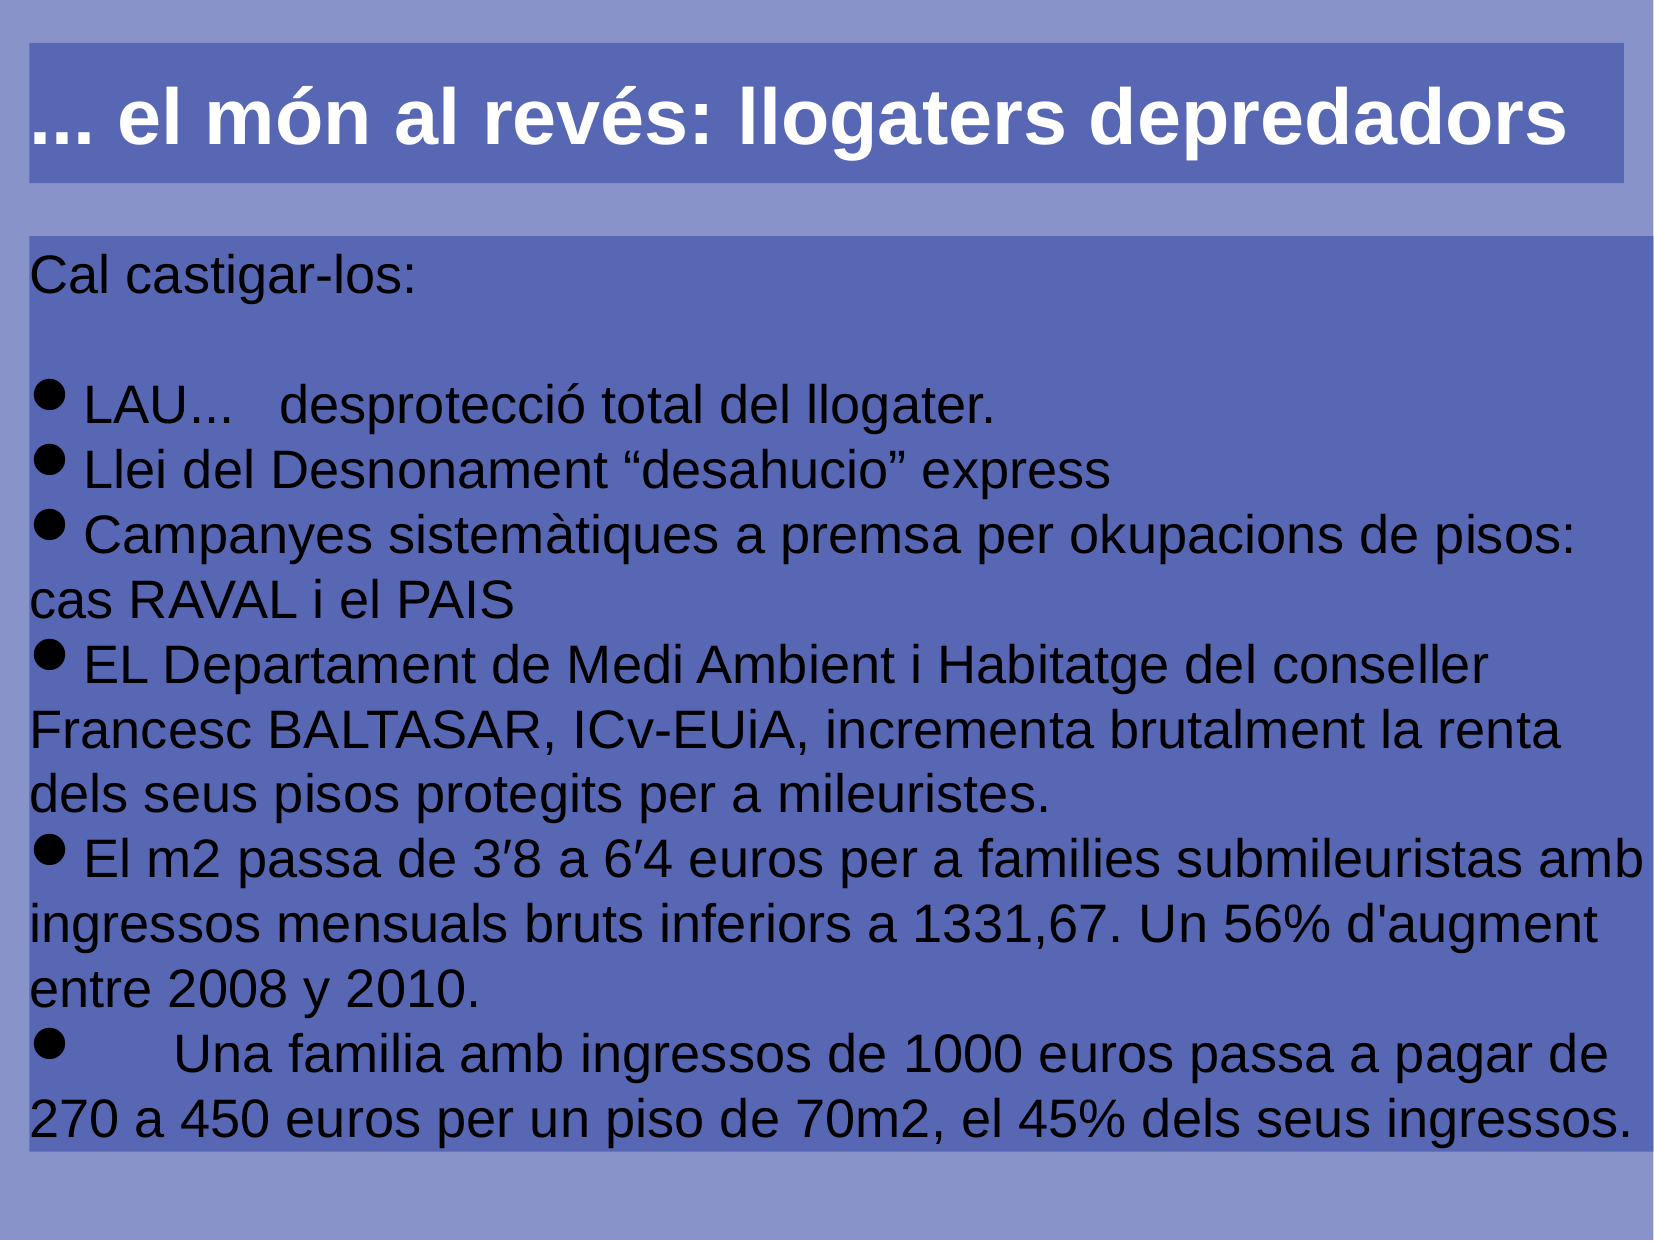

# ... el món al revés: llogaters depredadors
Cal castigar-los:
LAU... desprotecció total del llogater.
Llei del Desnonament “desahucio” express
Campanyes sistemàtiques a premsa per okupacions de pisos: cas RAVAL i el PAIS
EL Departament de Medi Ambient i Habitatge del conseller Francesc BALTASAR, ICv-EUiA, incrementa brutalment la renta dels seus pisos protegits per a mileuristes.
El m2 passa de 3′8 a 6′4 euros per a families submileuristas amb ingressos mensuals bruts inferiors a 1331,67. Un 56% d'augment entre 2008 y 2010.
 Una familia amb ingressos de 1000 euros passa a pagar de 270 a 450 euros per un piso de 70m2, el 45% dels seus ingressos.